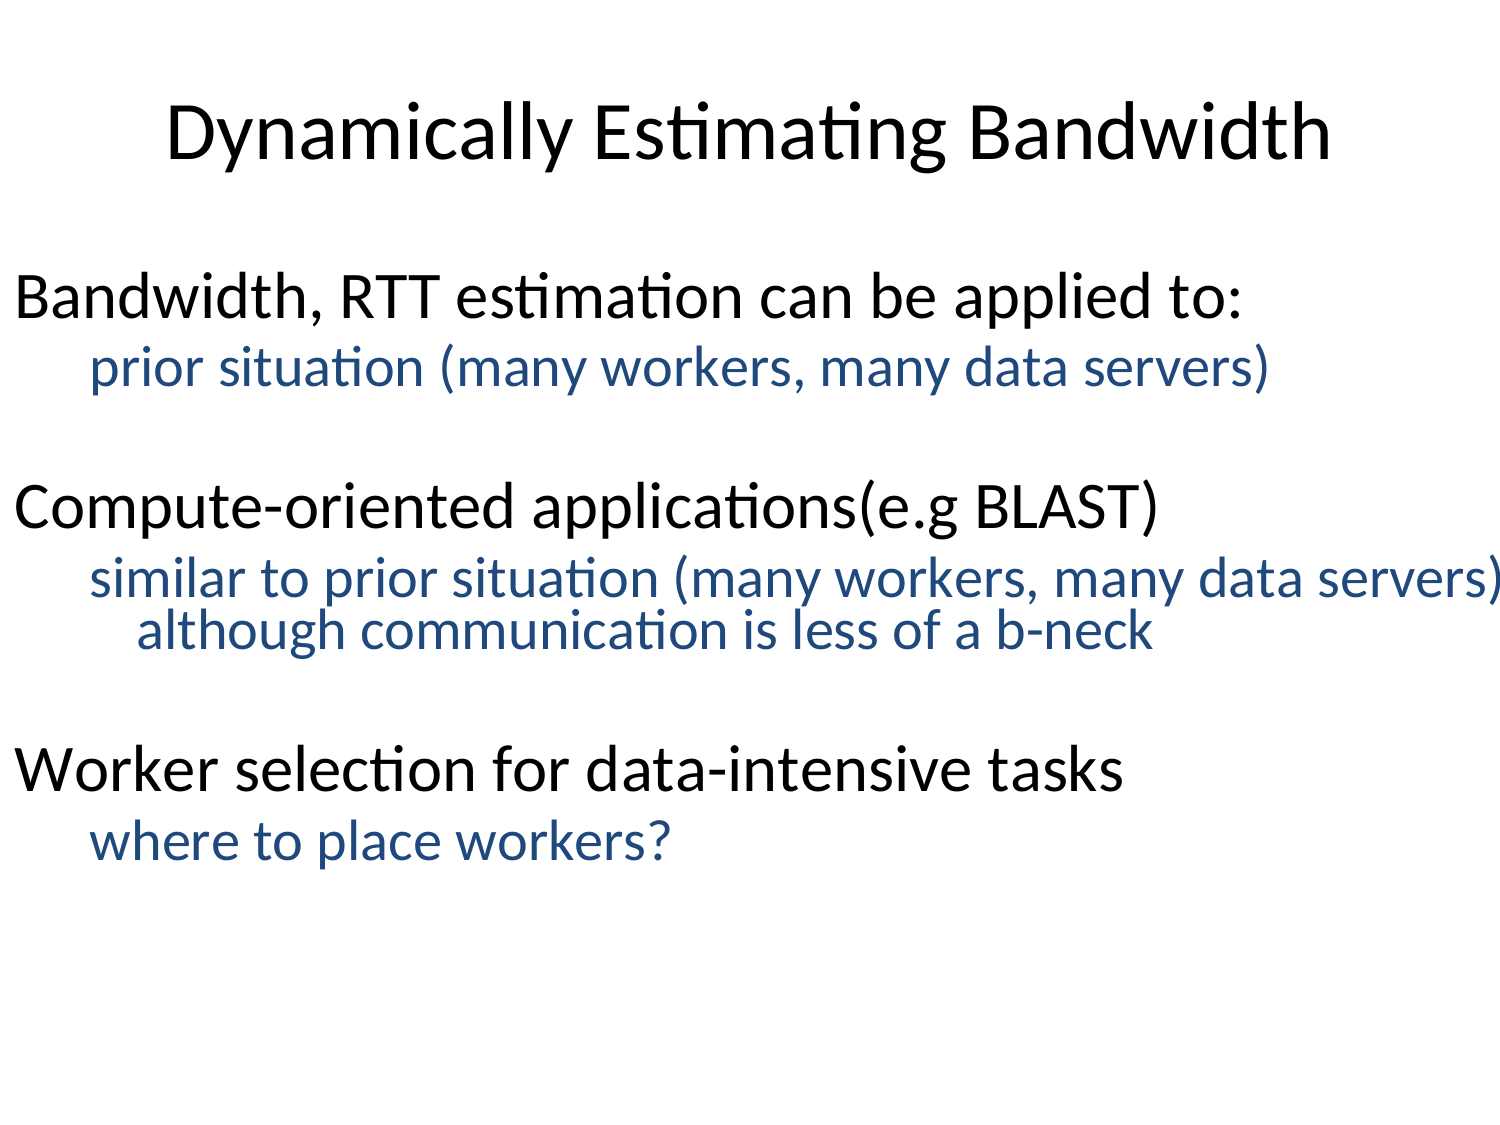

# Dynamically Estimating Bandwidth
Bandwidth, RTT estimation can be applied to:
prior situation (many workers, many data servers)
Compute-oriented applications(e.g BLAST)
similar to prior situation (many workers, many data servers) although communication is less of a b-neck
Worker selection for data-intensive tasks
where to place workers?